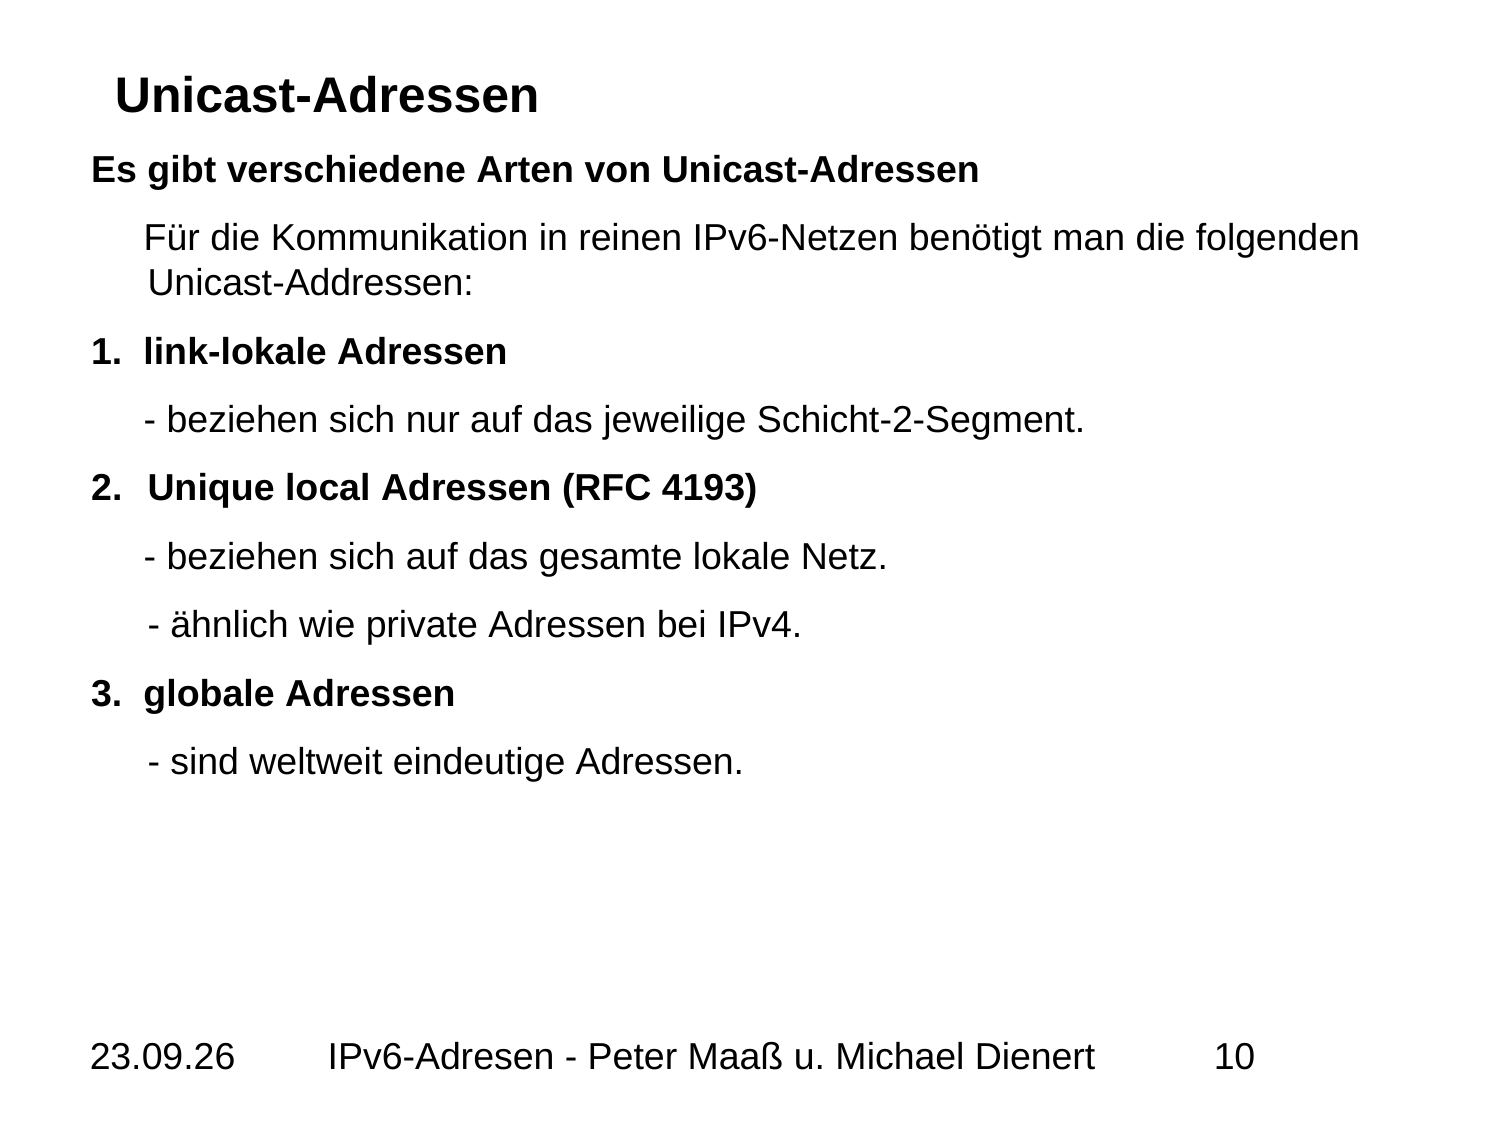

Unicast-Adressen
Es gibt verschiedene Arten von Unicast-Adressen
 Für die Kommunikation in reinen IPv6-Netzen benötigt man die folgenden Unicast-Addressen:
1. link-lokale Adressen
 - beziehen sich nur auf das jeweilige Schicht-2-Segment.
Unique local Adressen (RFC 4193)
 - beziehen sich auf das gesamte lokale Netz.
	- ähnlich wie private Adressen bei IPv4.
3. globale Adressen
	- sind weltweit eindeutige Adressen.
IPv6-Adresen - Peter Maaß u. Michael Dienert
10